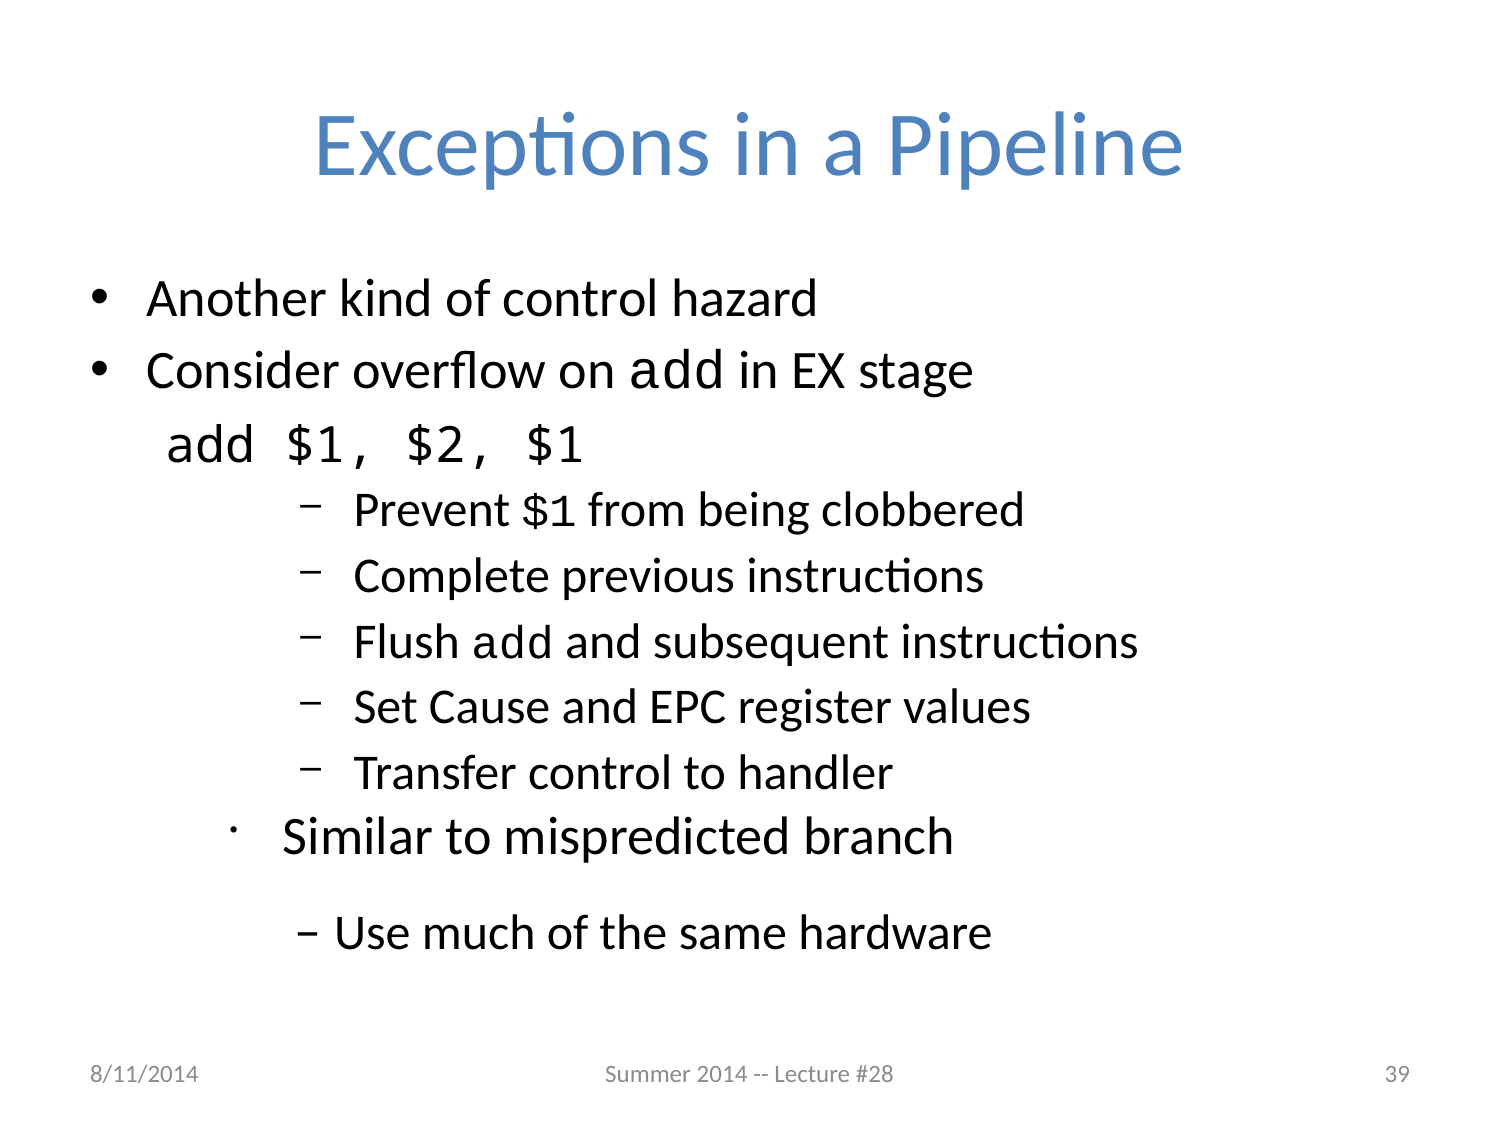

# Exceptions in a Pipeline
Another kind of control hazard
Consider overflow on add in EX stage
add $1, $2, $1
Prevent $1 from being clobbered
Complete previous instructions
Flush add and subsequent instructions
Set Cause and EPC register values
Transfer control to handler
Similar to mispredicted branch
 – Use much of the same hardware
8/11/2014
Summer 2014 -- Lecture #28